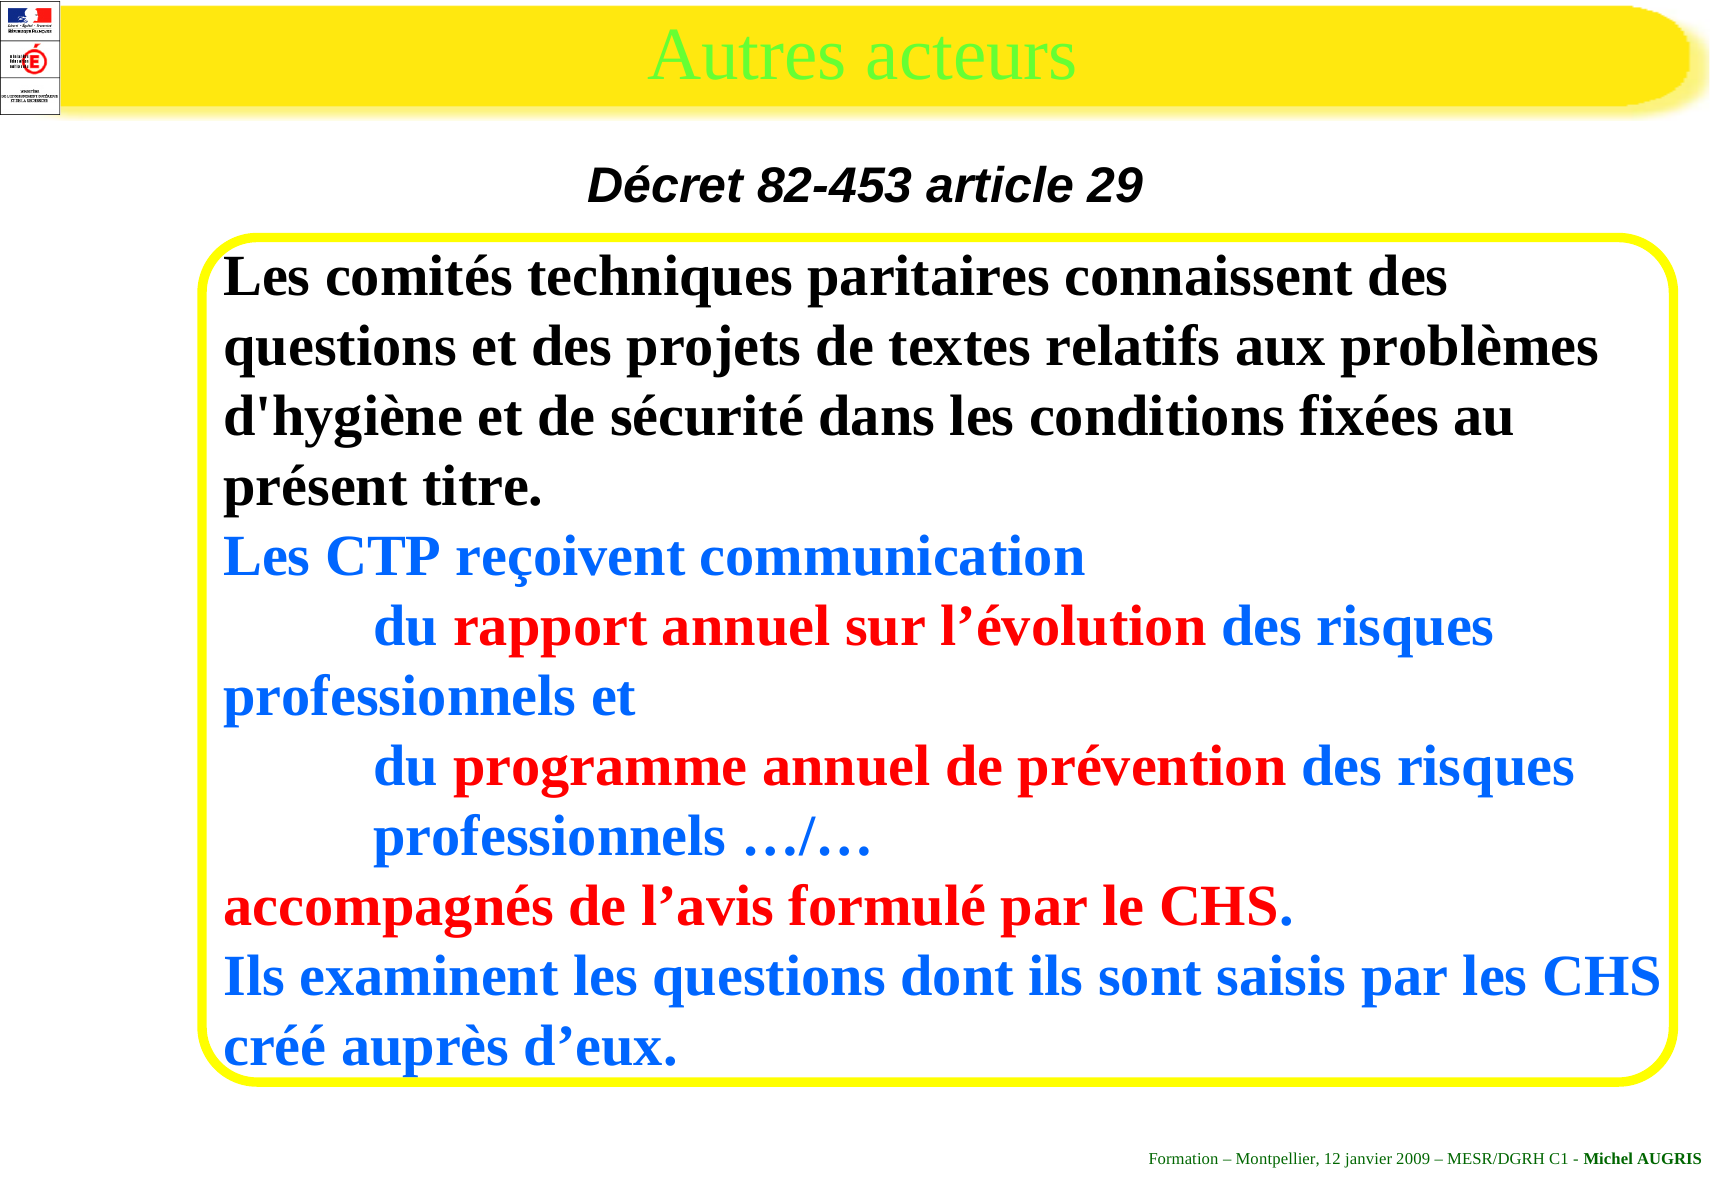

Autres acteurs
Décret 82-453 article 29
Les comités techniques paritaires connaissent des questions et des projets de textes relatifs aux problèmes d'hygiène et de sécurité dans les conditions fixées au présent titre.
Les CTP reçoivent communication
	du rapport annuel sur l’évolution des risques 	professionnels et
	du programme annuel de prévention des risques 	professionnels …/…
accompagnés de l’avis formulé par le CHS.
Ils examinent les questions dont ils sont saisis par les CHS créé auprès d’eux.